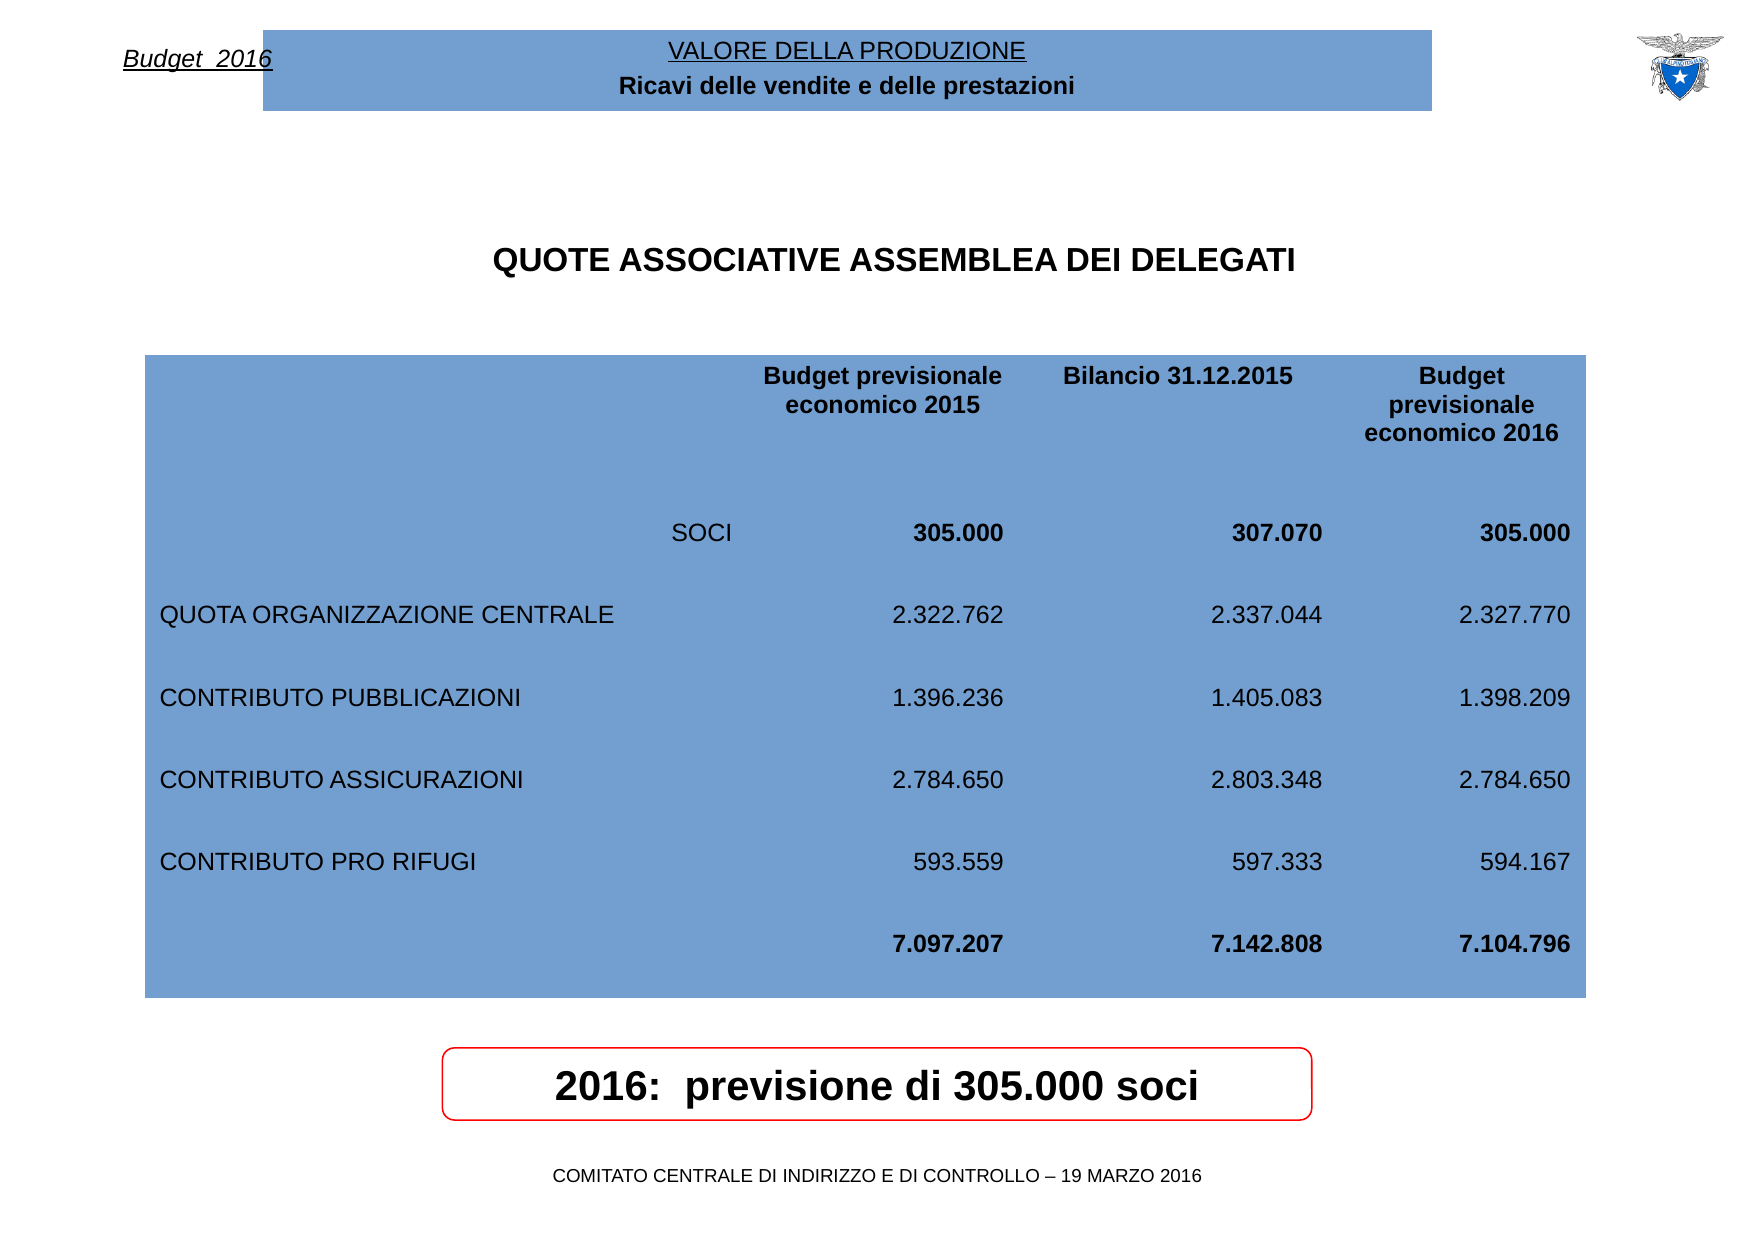

| VALORE DELLA PRODUZIONE Ricavi delle vendite e delle prestazioni |
| --- |
Budget 2016
QUOTE ASSOCIATIVE ASSEMBLEA DEI DELEGATI
| | Budget previsionale economico 2015 | Bilancio 31.12.2015 | Budget previsionale economico 2016 |
| --- | --- | --- | --- |
| SOCI | 305.000 | 307.070 | 305.000 |
| QUOTA ORGANIZZAZIONE CENTRALE | 2.322.762 | 2.337.044 | 2.327.770 |
| CONTRIBUTO PUBBLICAZIONI | 1.396.236 | 1.405.083 | 1.398.209 |
| CONTRIBUTO ASSICURAZIONI | 2.784.650 | 2.803.348 | 2.784.650 |
| CONTRIBUTO PRO RIFUGI | 593.559 | 597.333 | 594.167 |
| | 7.097.207 | 7.142.808 | 7.104.796 |
2016: previsione di 305.000 soci
COMITATO CENTRALE DI INDIRIZZO E DI CONTROLLO – 19 MARZO 2016